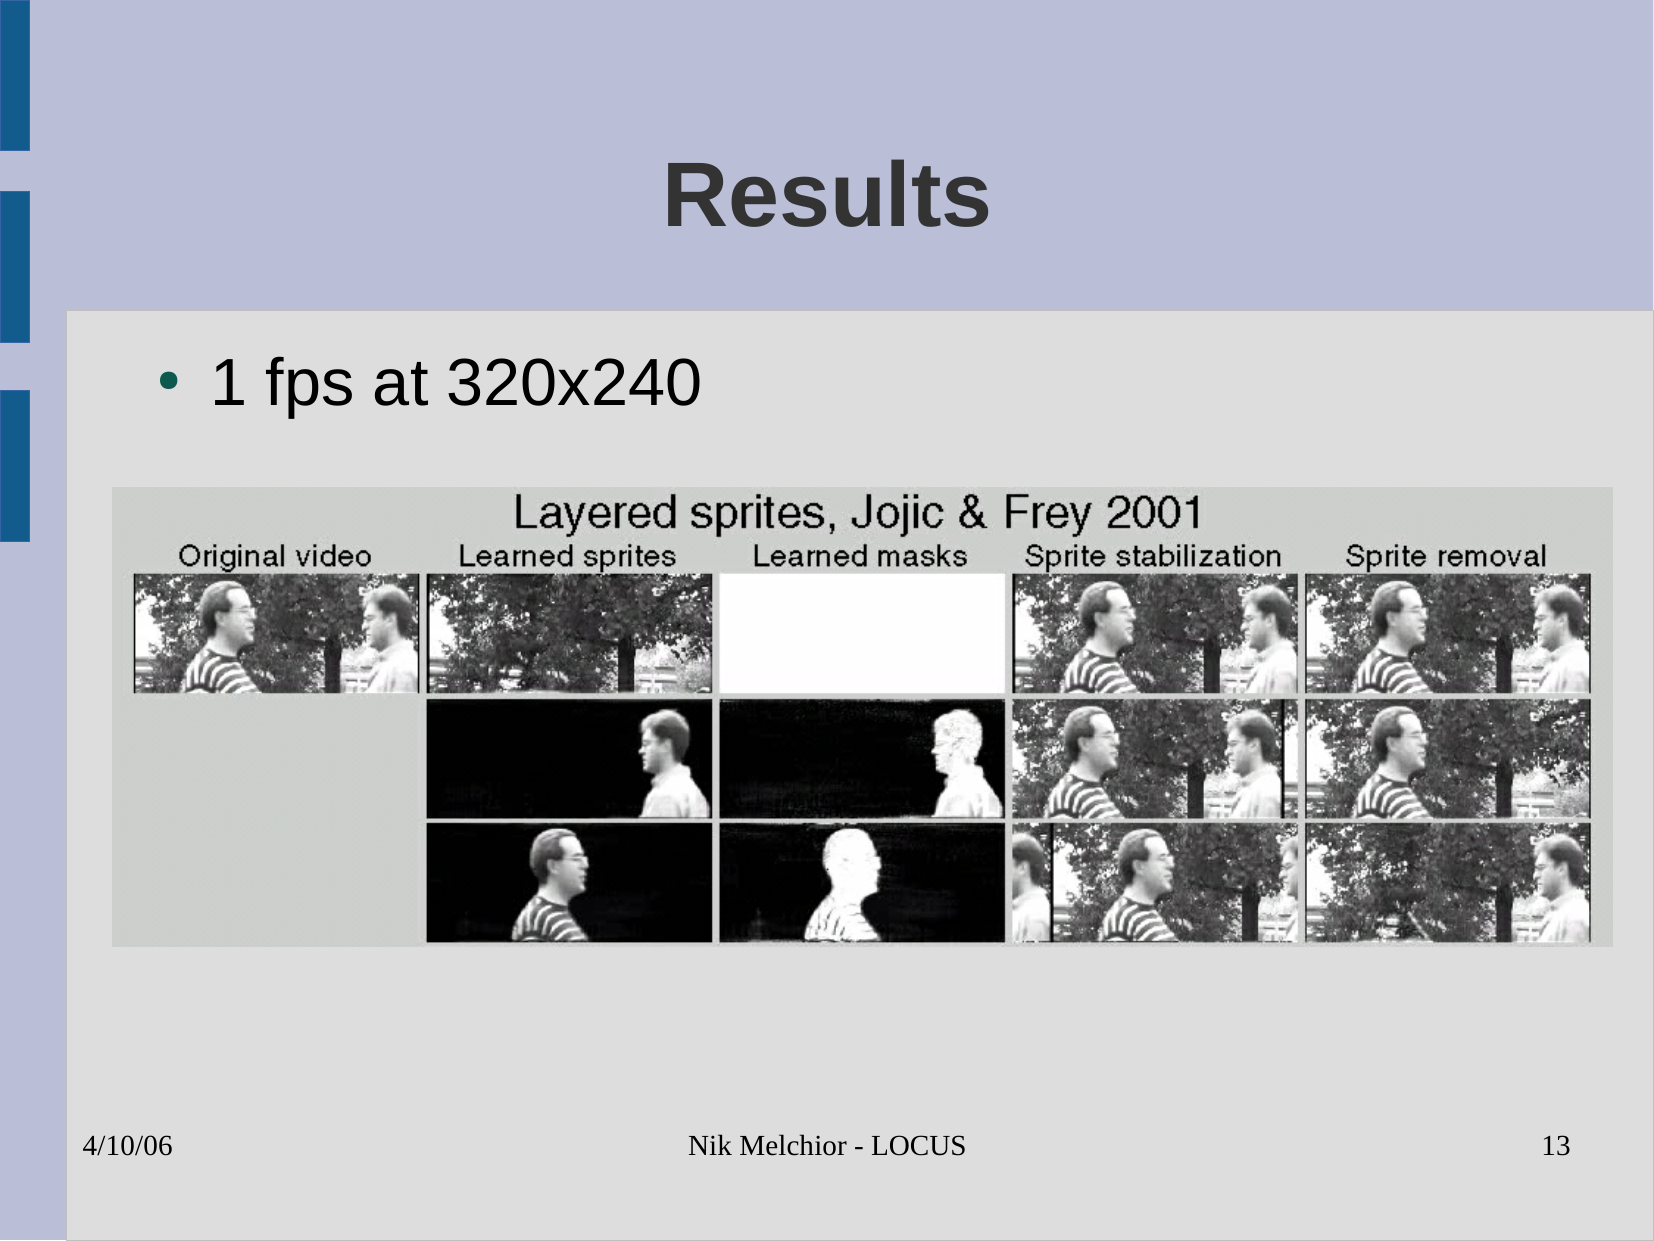

# Results
1 fps at 320x240
4/10/06
Nik Melchior - LOCUS
13